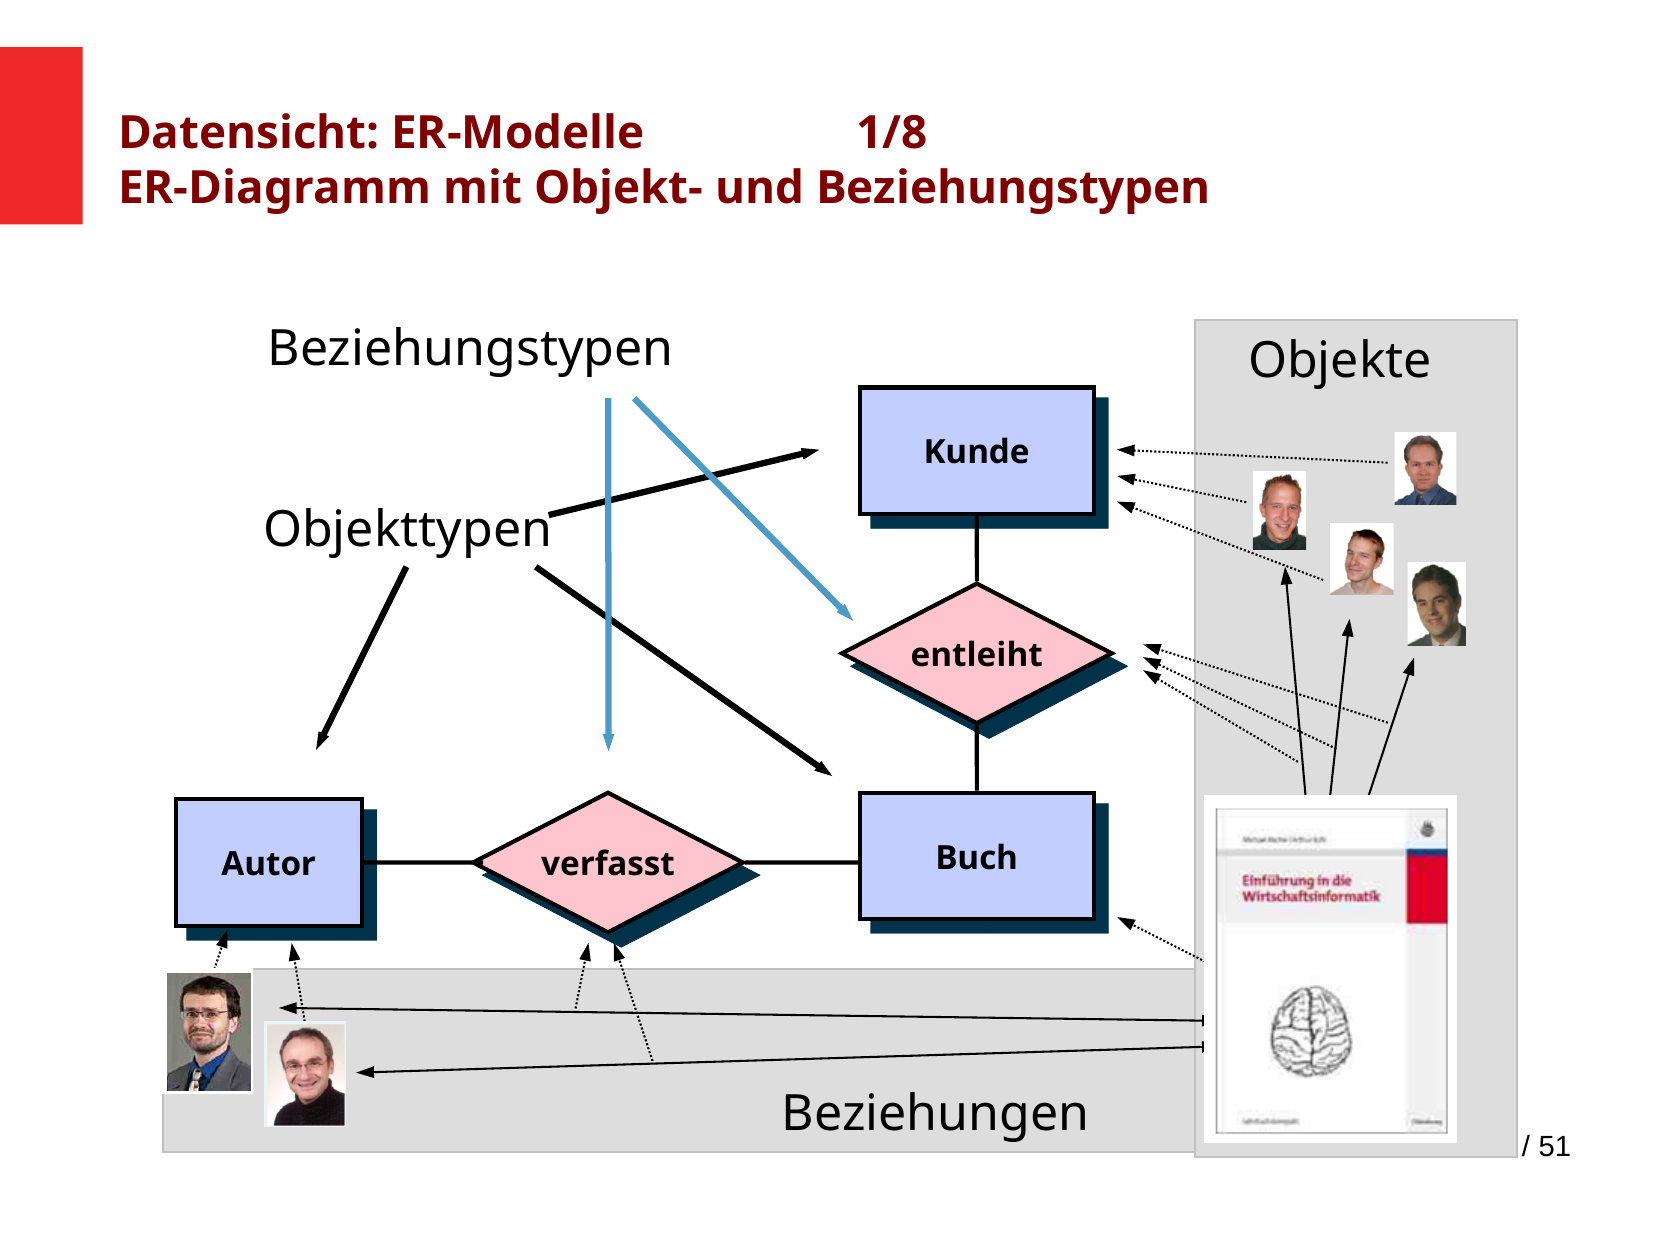

# Datensicht: ER-Modelle			1/8 ER-Diagramm mit Objekt- und Beziehungstypen
Beziehungstypen
Objekte
Kunde
entleiht
Buch
Objekttypen
verfasst
Autor
Beziehungen
8